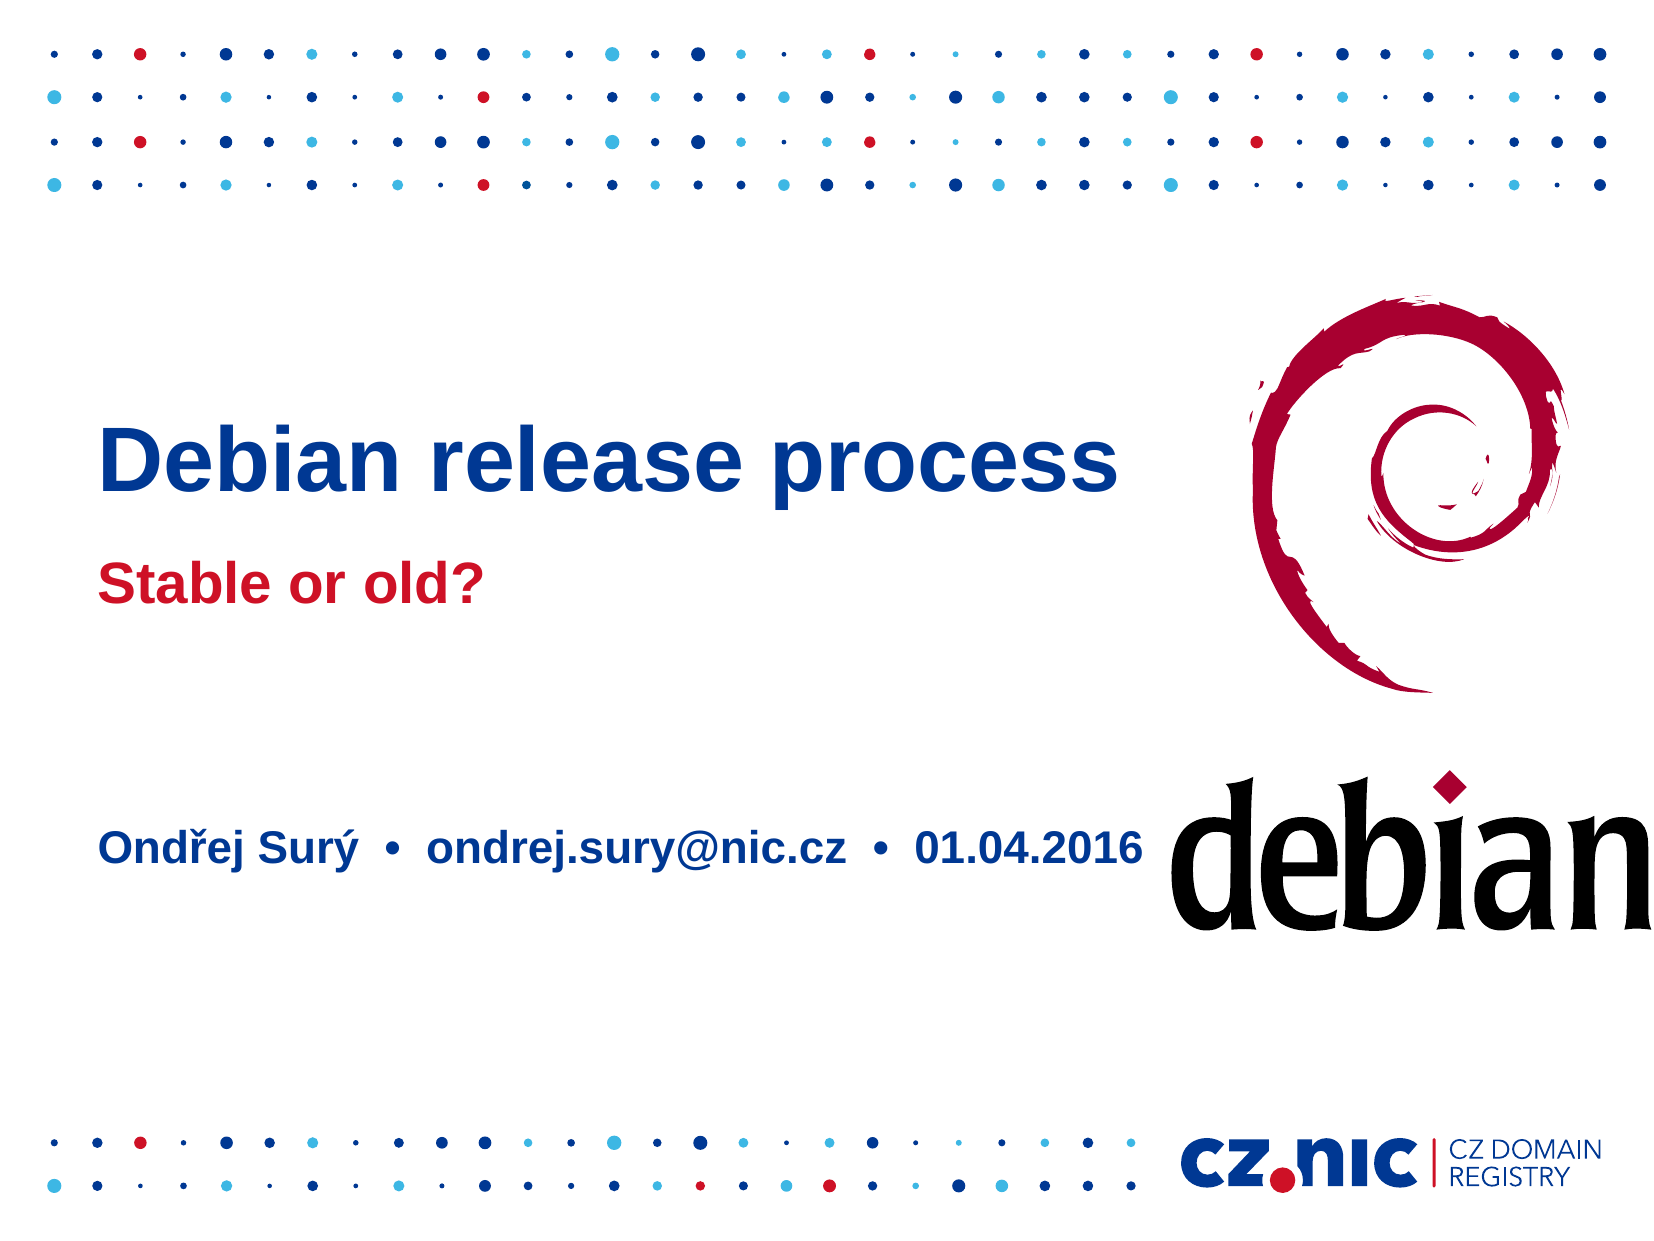

Debian release process
Stable or old?
Ondřej Surý • ondrej.sury@nic.cz • 01.04.2016